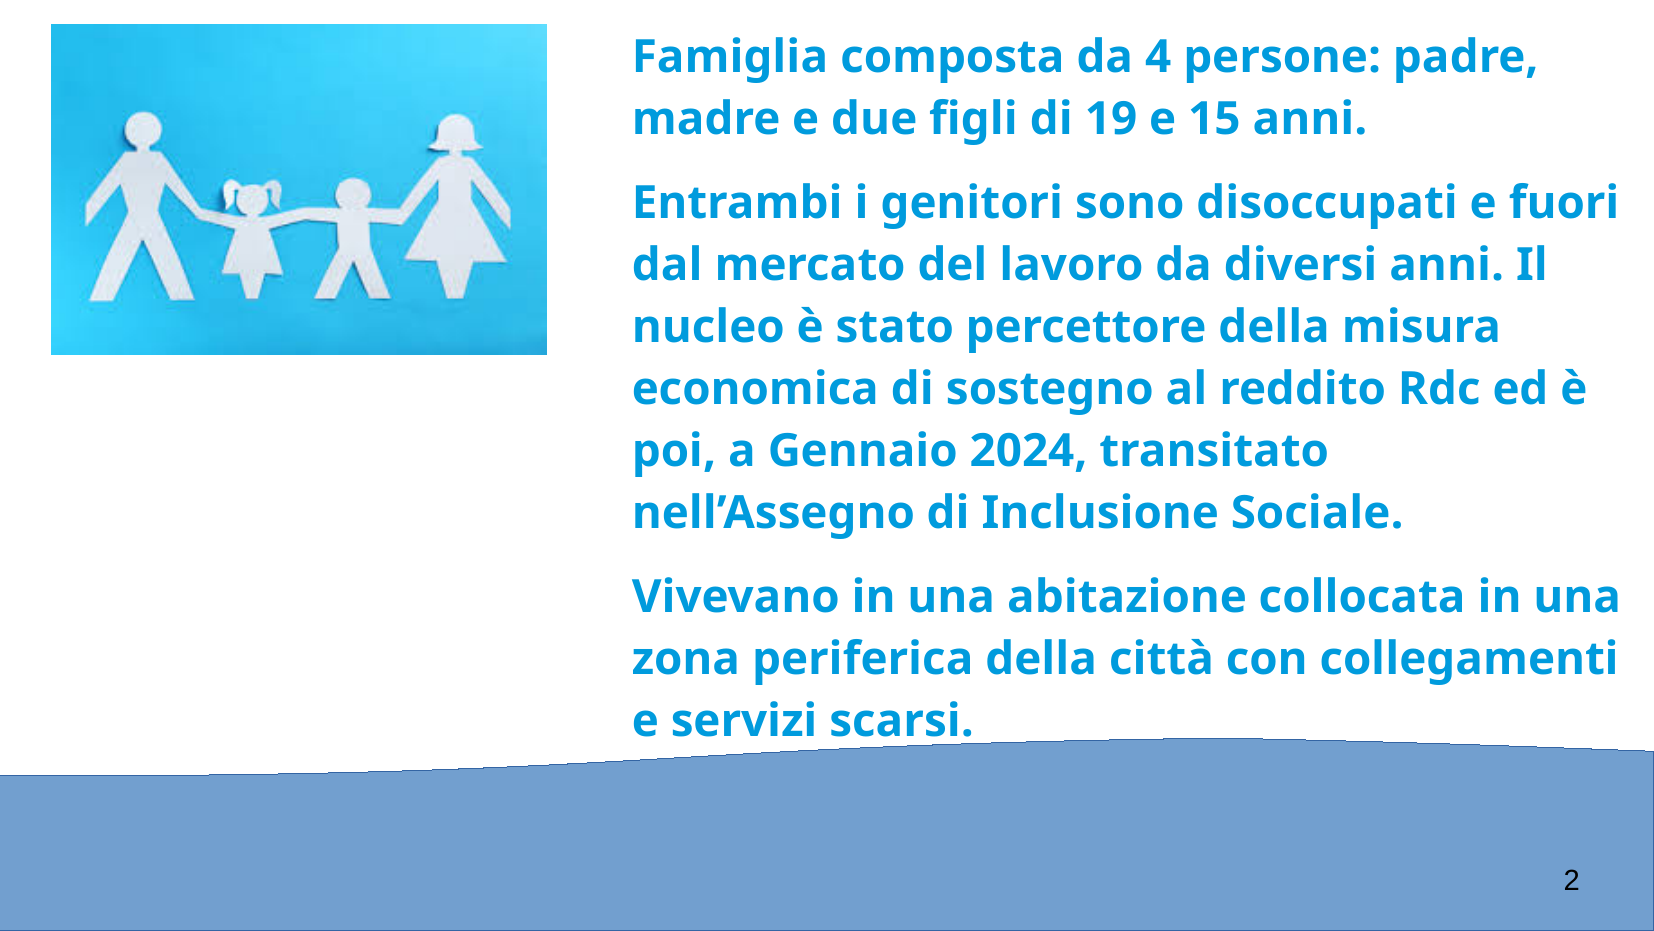

# Famiglia composta da 4 persone: padre, madre e due figli di 19 e 15 anni.
Entrambi i genitori sono disoccupati e fuori dal mercato del lavoro da diversi anni. Il nucleo è stato percettore della misura economica di sostegno al reddito Rdc ed è poi, a Gennaio 2024, transitato nell’Assegno di Inclusione Sociale.
Vivevano in una abitazione collocata in una zona periferica della città con collegamenti e servizi scarsi.